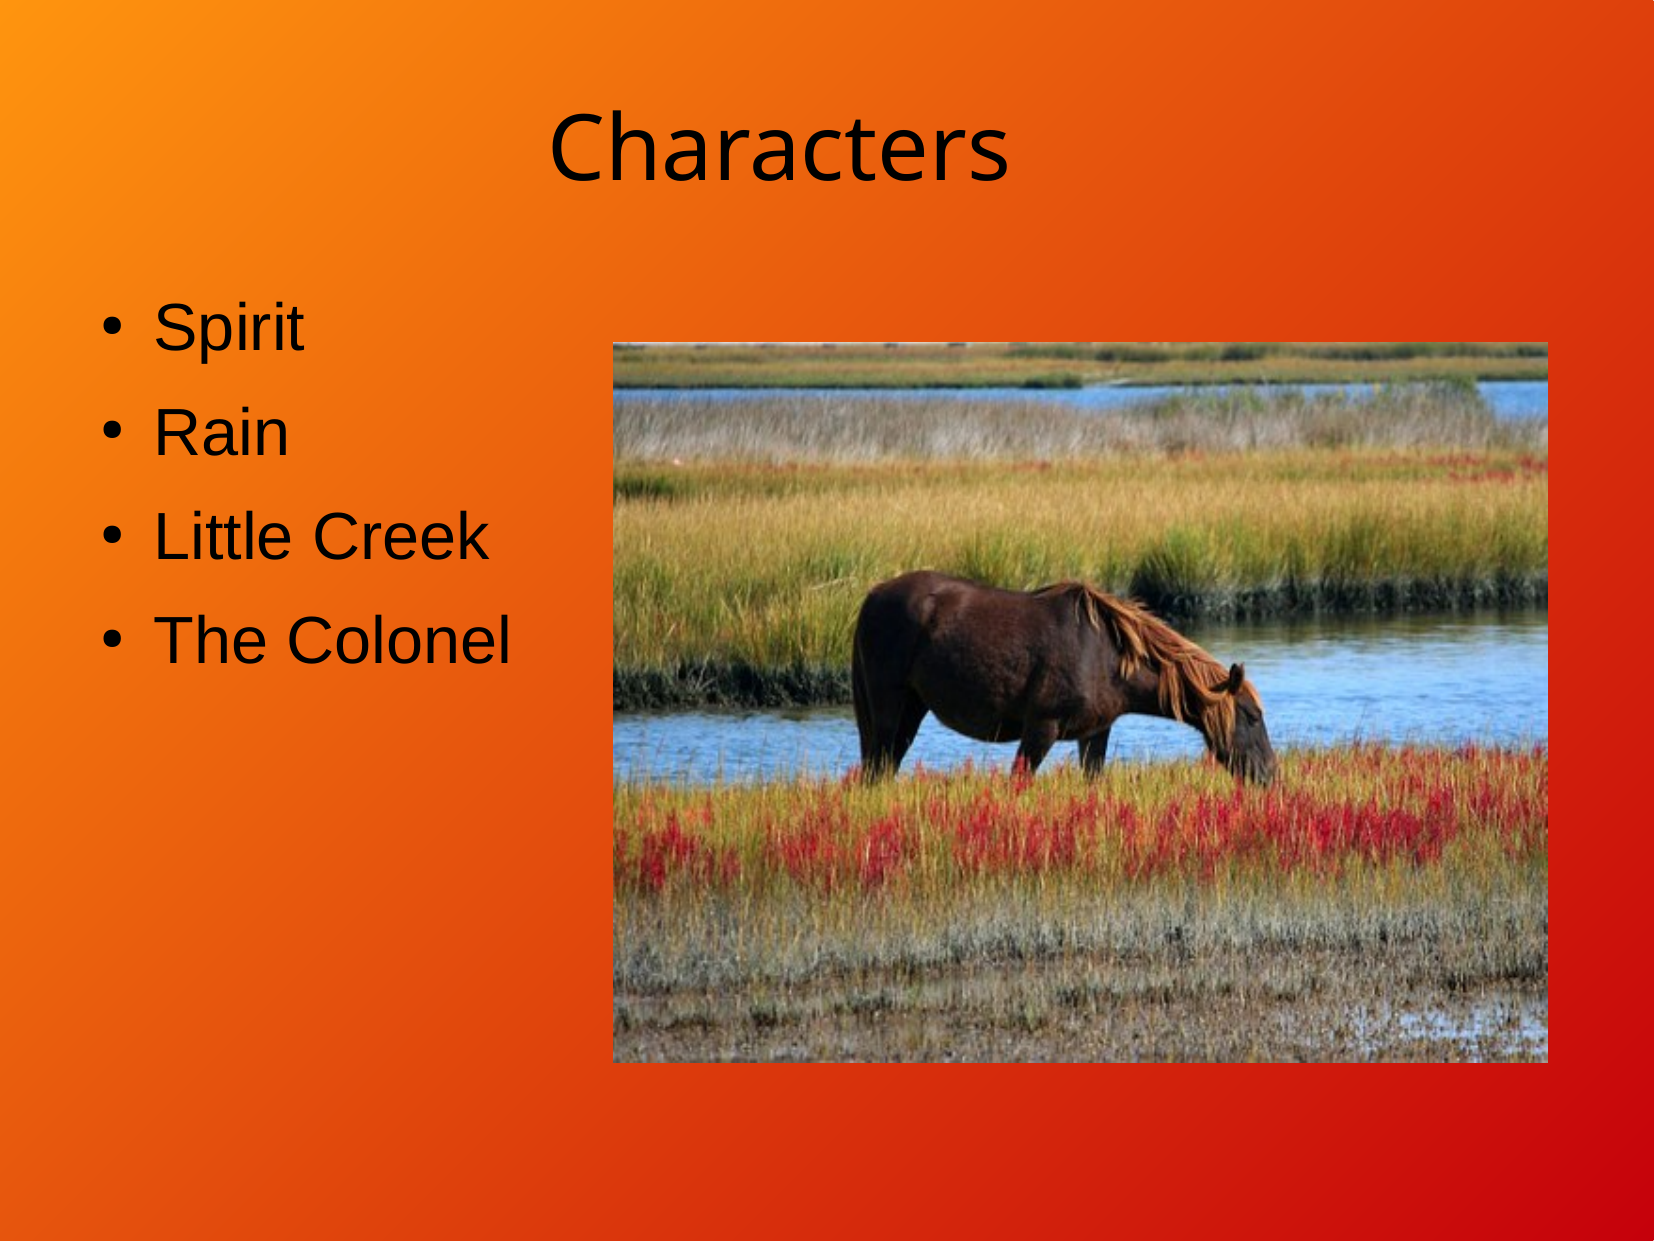

# Characters
Spirit
Rain
Little Creek
The Colonel